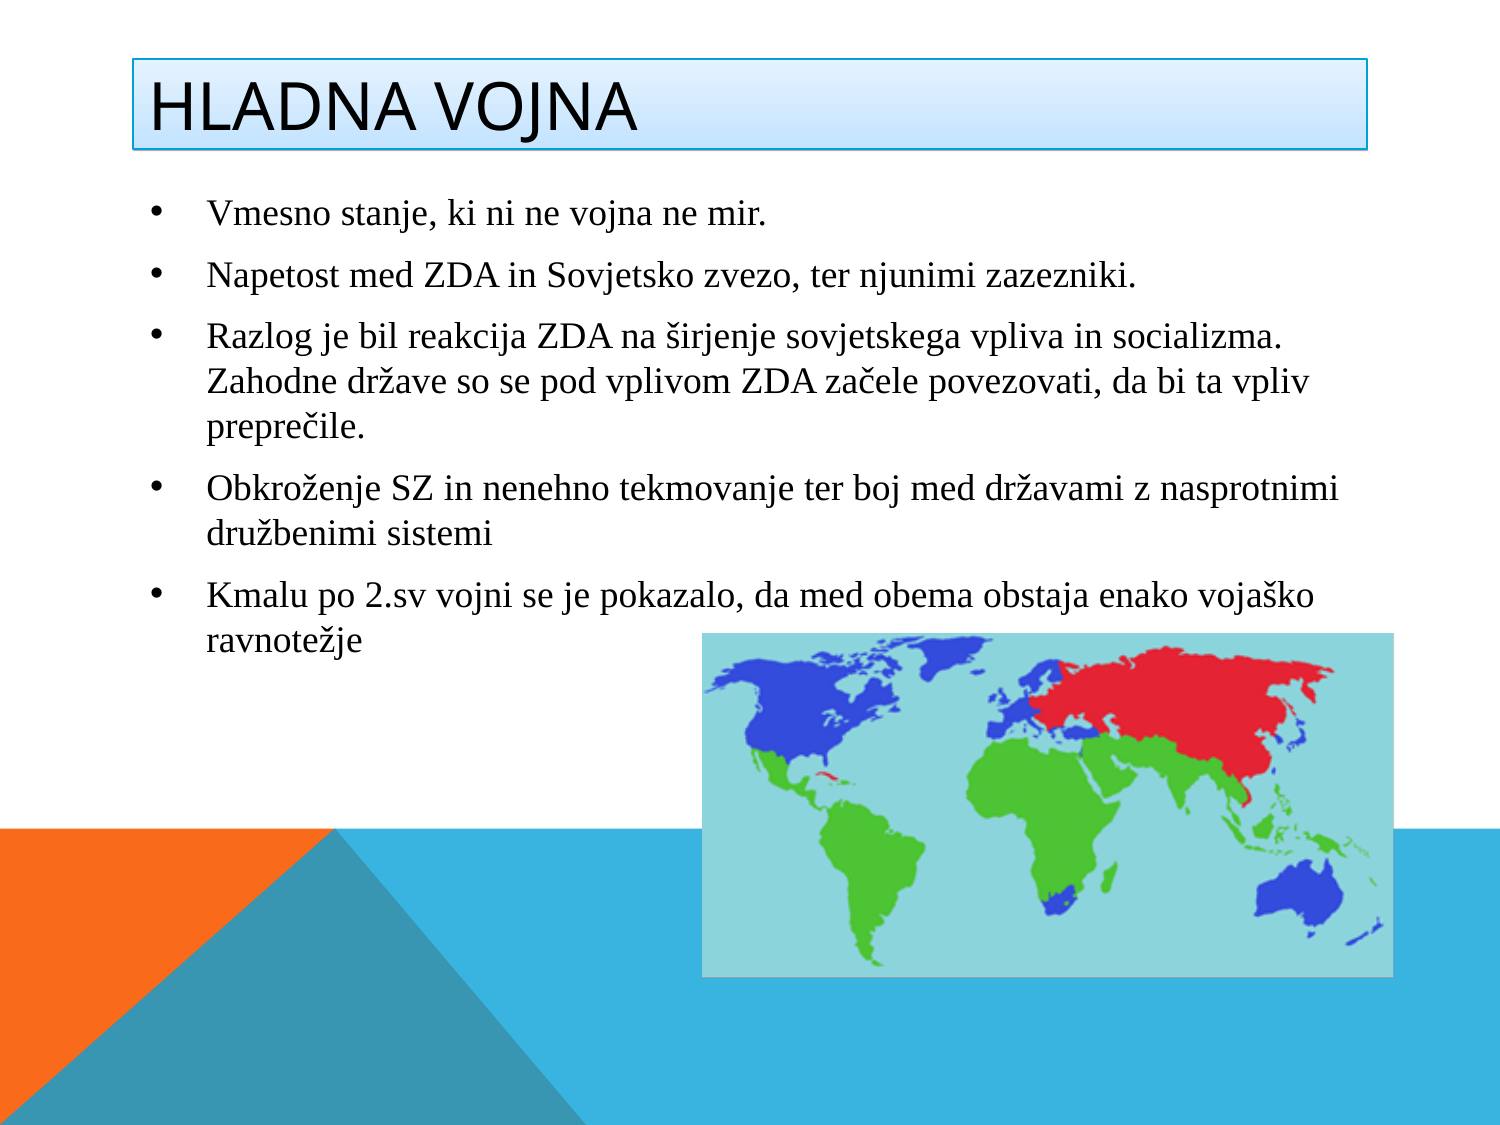

# Hladna vojna
Vmesno stanje, ki ni ne vojna ne mir.
Napetost med ZDA in Sovjetsko zvezo, ter njunimi zazezniki.
Razlog je bil reakcija ZDA na širjenje sovjetskega vpliva in socializma. Zahodne države so se pod vplivom ZDA začele povezovati, da bi ta vpliv preprečile.
Obkroženje SZ in nenehno tekmovanje ter boj med državami z nasprotnimi družbenimi sistemi
Kmalu po 2.sv vojni se je pokazalo, da med obema obstaja enako vojaško ravnotežje